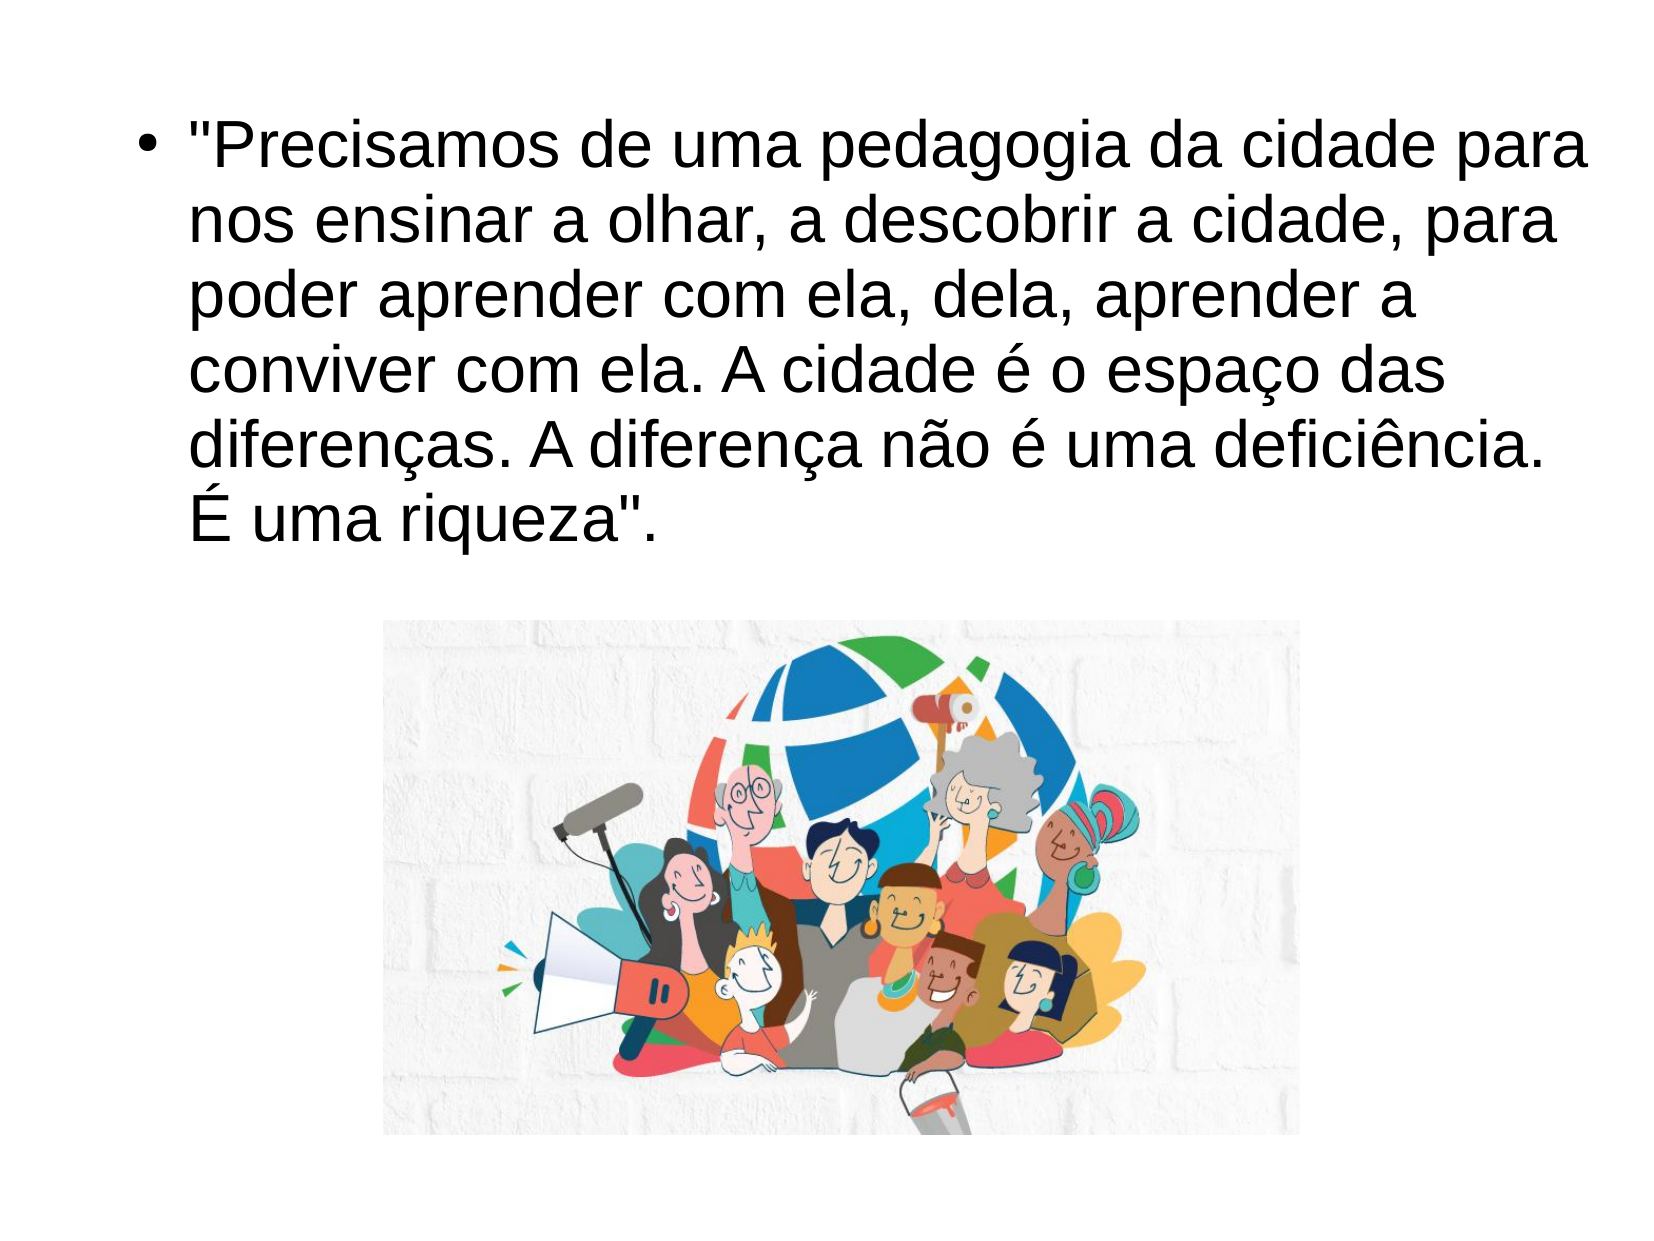

# "Precisamos de uma pedagogia da cidade para nos ensinar a olhar, a descobrir a cidade, para poder aprender com ela, dela, aprender a conviver com ela. A cidade é o espaço das diferenças. A diferença não é uma deficiência. É uma riqueza".